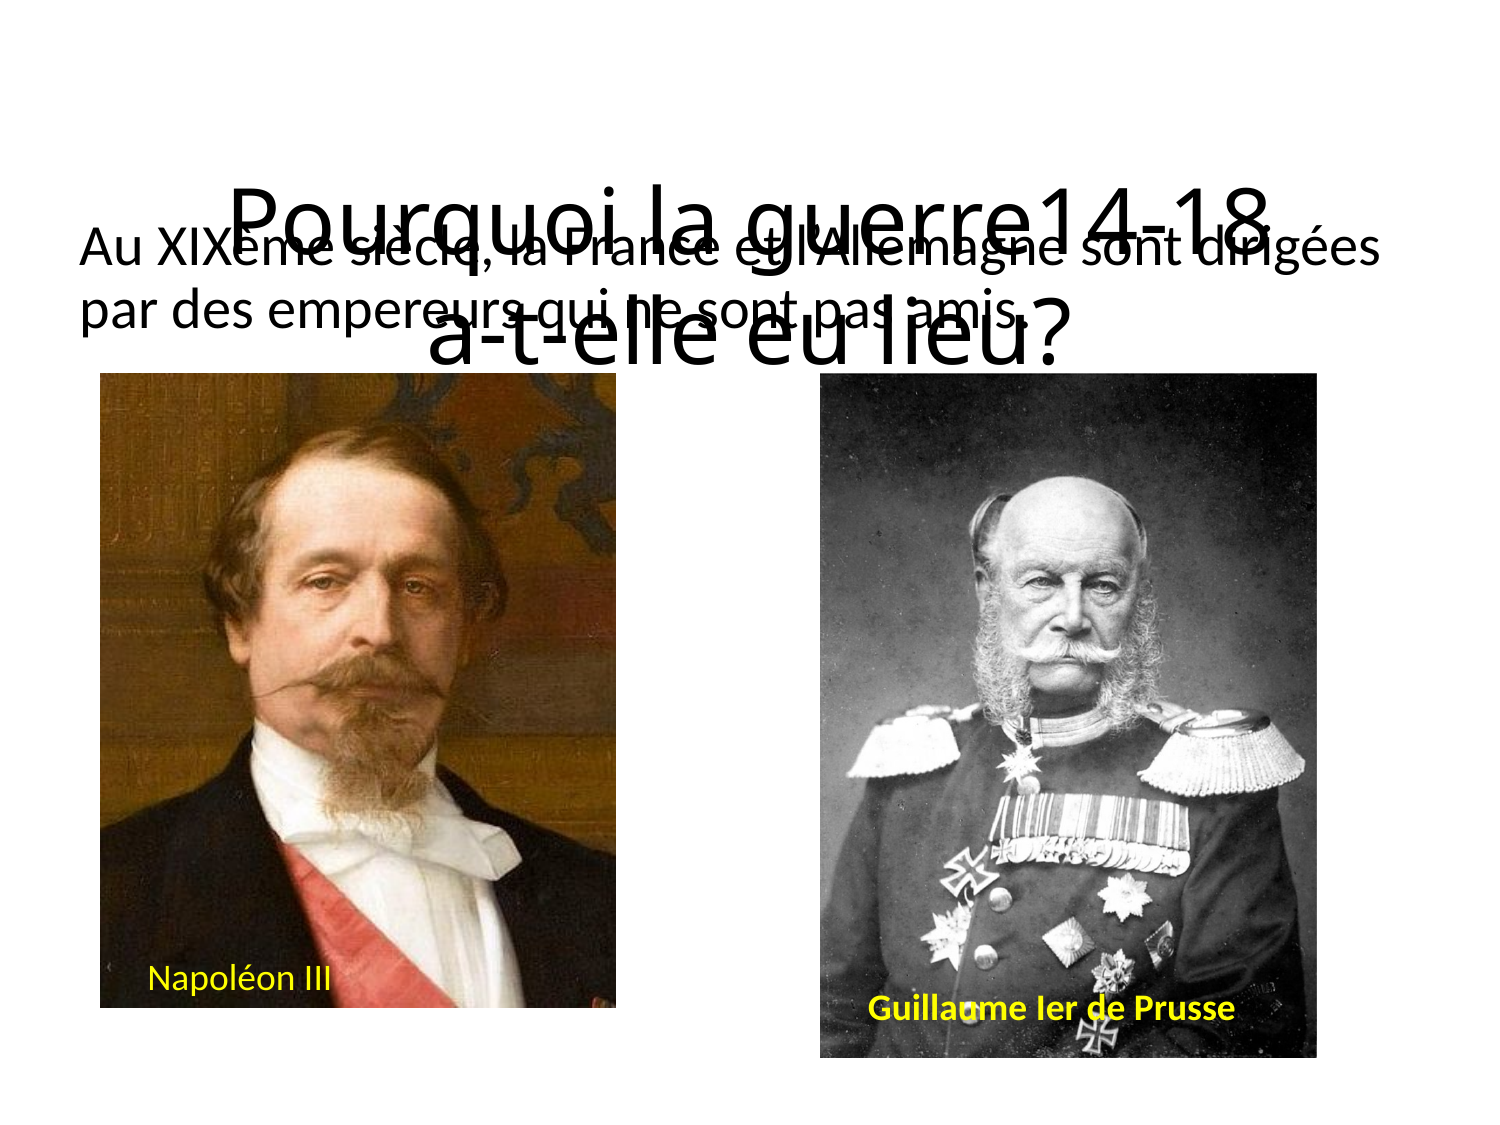

# Pourquoi la guerre14-18 a-t-elle eu lieu?
Au XIXème siècle, la France et l’Allemagne sont dirigées par des empereurs qui ne sont pas amis.
Napoléon III
Guillaume Ier de Prusse